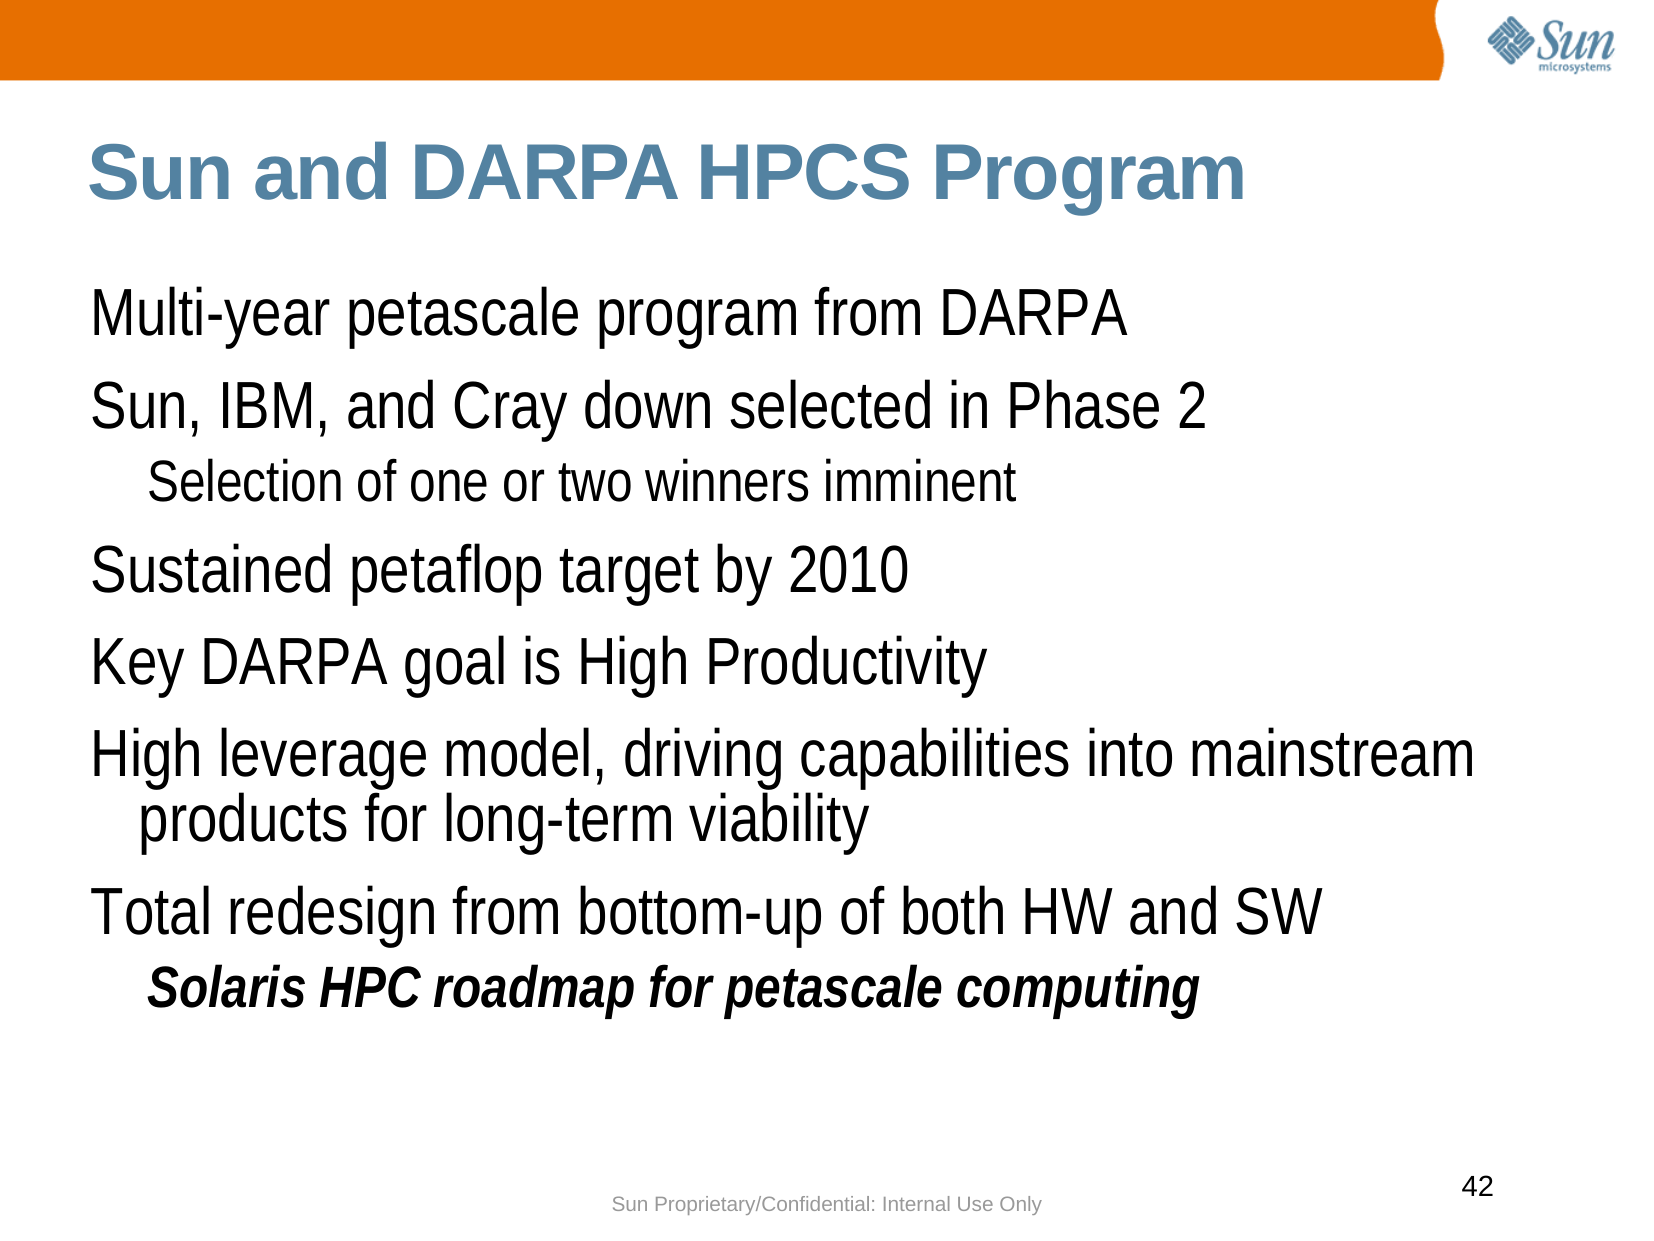

# Sun and DARPA HPCS Program
Multi-year petascale program from DARPA
Sun, IBM, and Cray down selected in Phase 2
Selection of one or two winners imminent
Sustained petaflop target by 2010
Key DARPA goal is High Productivity
High leverage model, driving capabilities into mainstream products for long-term viability
Total redesign from bottom-up of both HW and SW
Solaris HPC roadmap for petascale computing